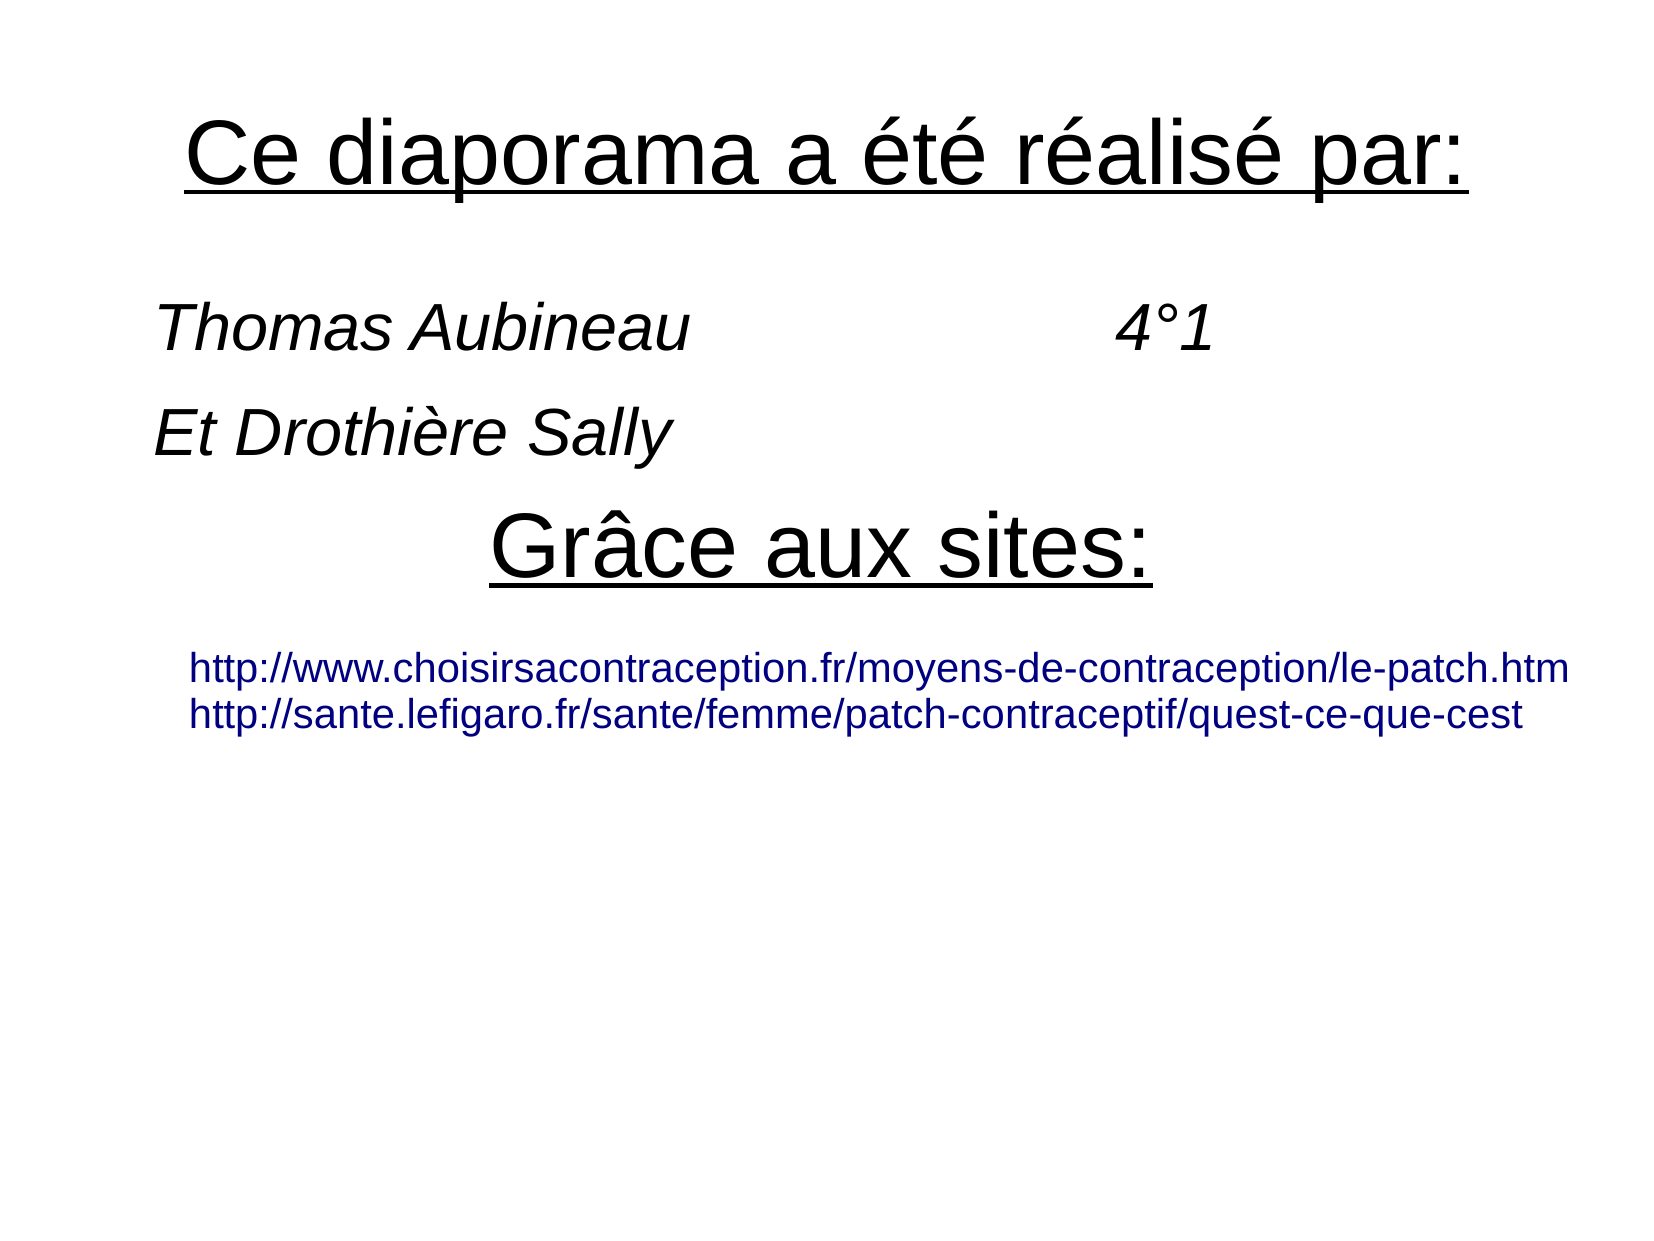

# Ce diaporama a été réalisé par:
Thomas Aubineau 4°1
Et Drothière Sally
Grâce aux sites:
http://www.choisirsacontraception.fr/moyens-de-contraception/le-patch.htmhttp://sante.lefigaro.fr/sante/femme/patch-contraceptif/quest-ce-que-cest